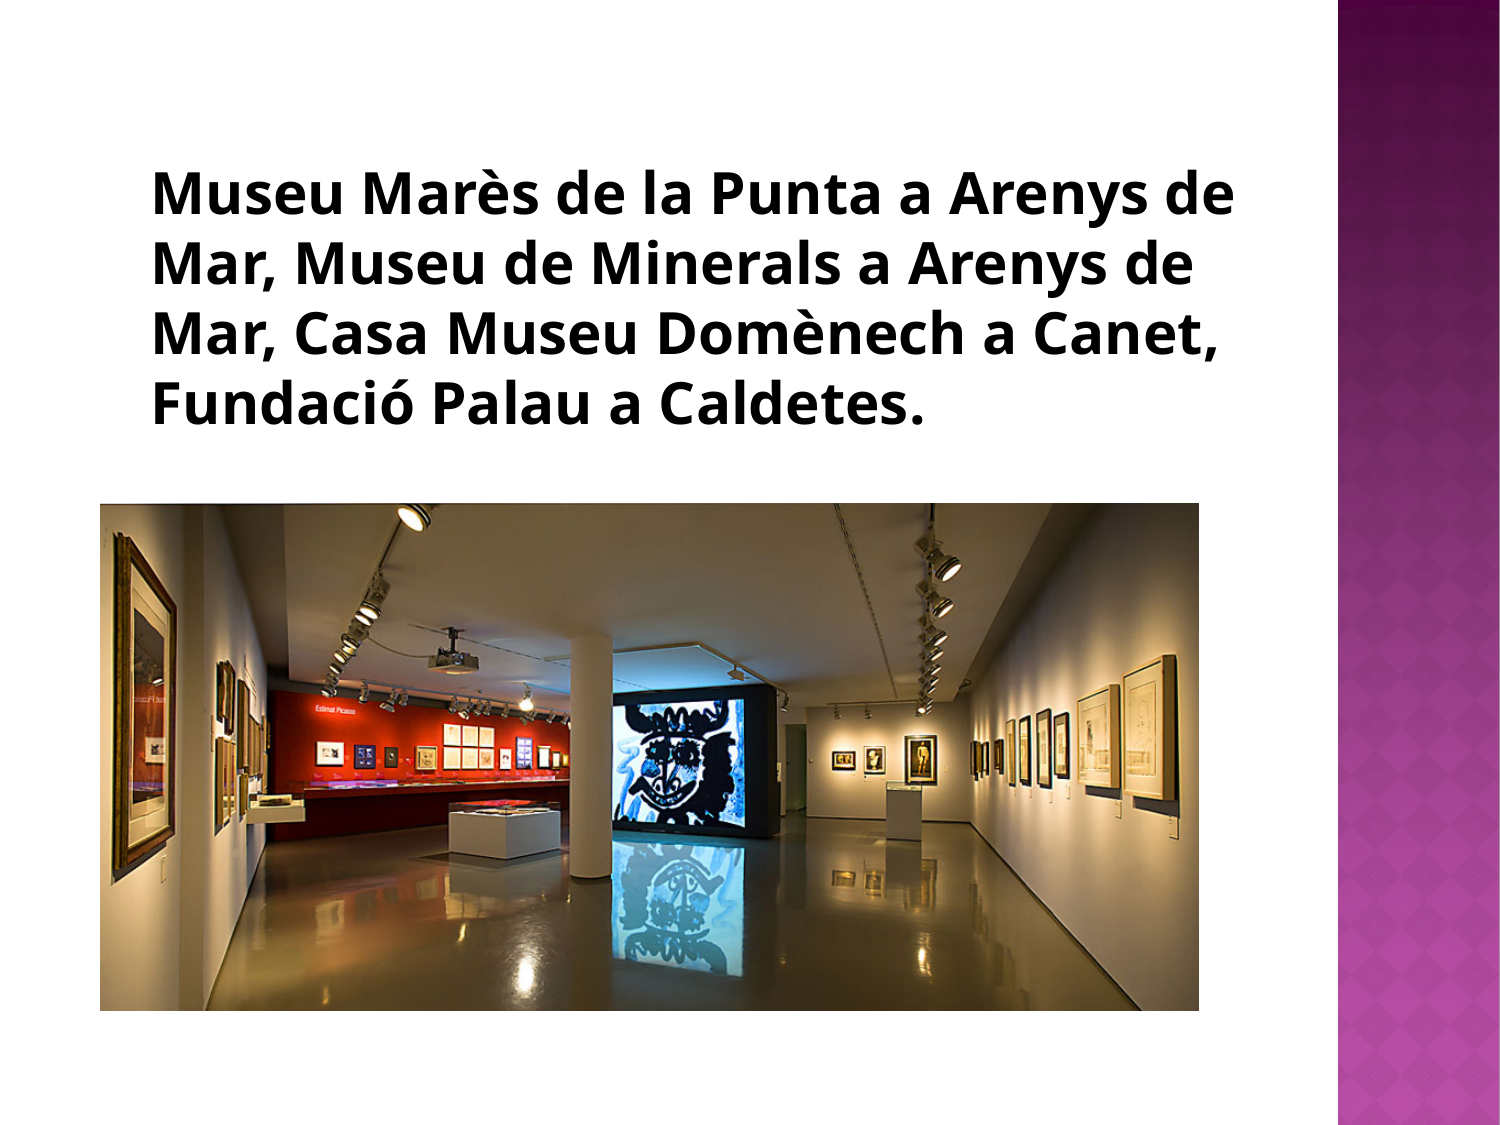

Museu Marès de la Punta a Arenys de Mar, Museu de Minerals a Arenys de Mar, Casa Museu Domènech a Canet, Fundació Palau a Caldetes.